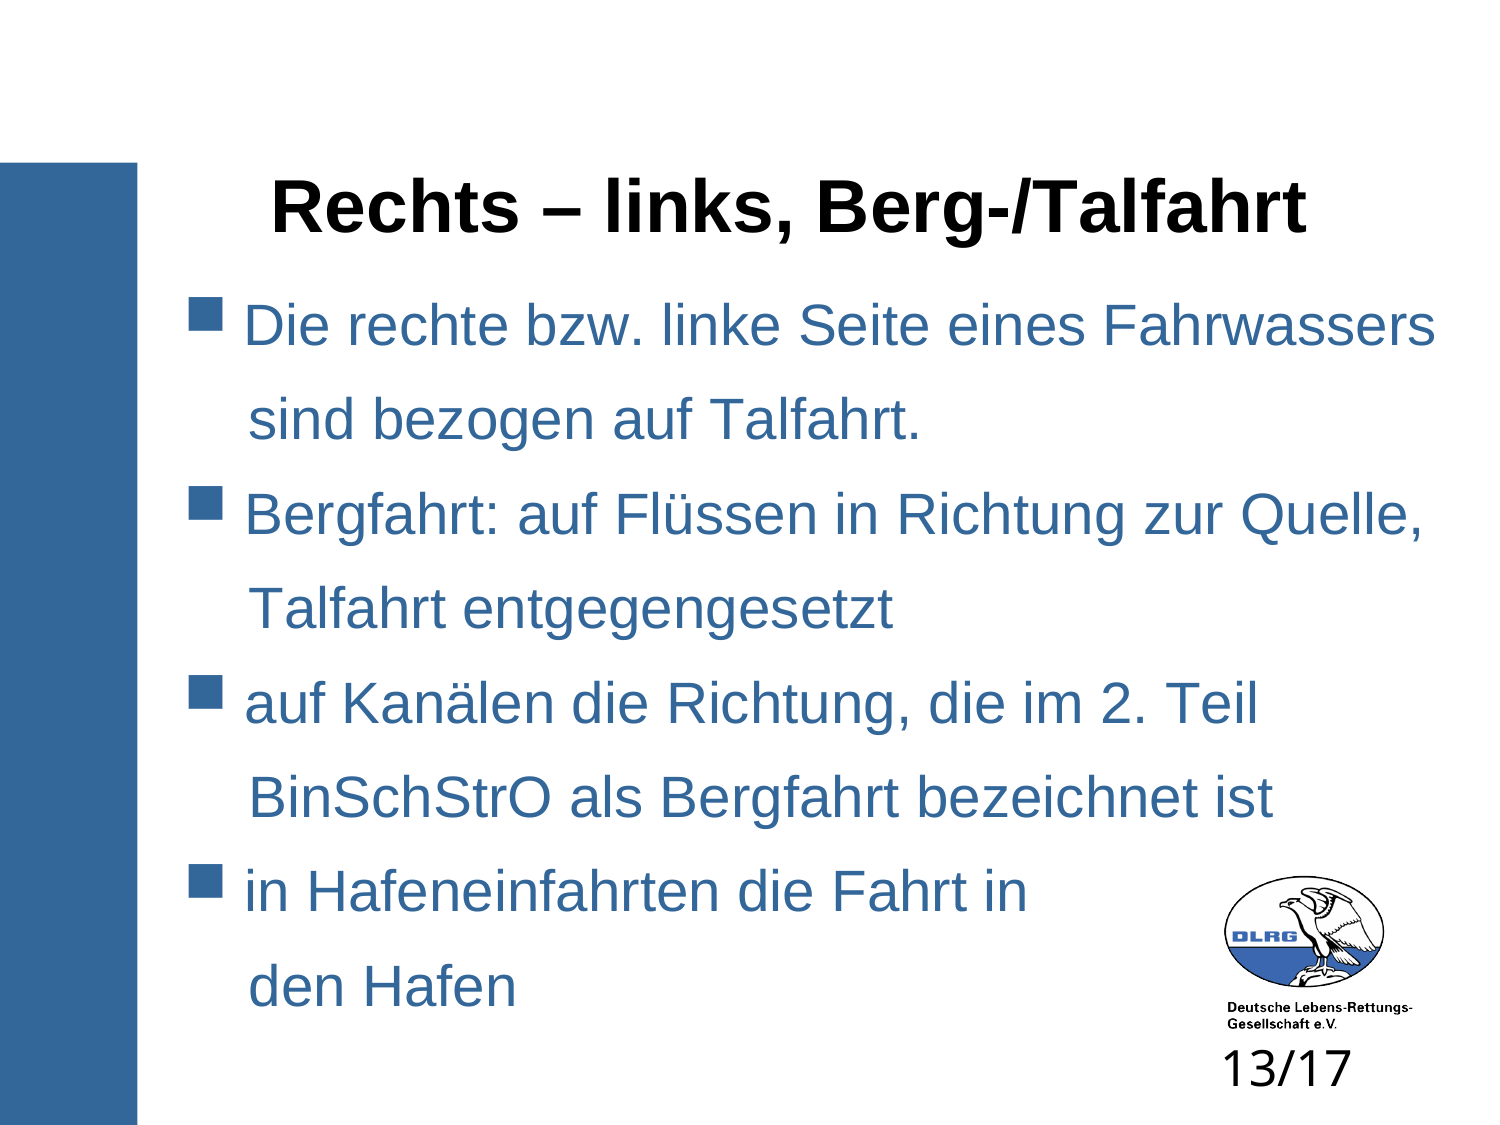

Rechts – links, Berg-/Talfahrt
 Die rechte bzw. linke Seite eines Fahrwassers sind bezogen auf Talfahrt.
 Bergfahrt: auf Flüssen in Richtung zur Quelle, Talfahrt entgegengesetzt
 auf Kanälen die Richtung, die im 2. Teil BinSchStrO als Bergfahrt bezeichnet ist
 in Hafeneinfahrten die Fahrt in den Hafen